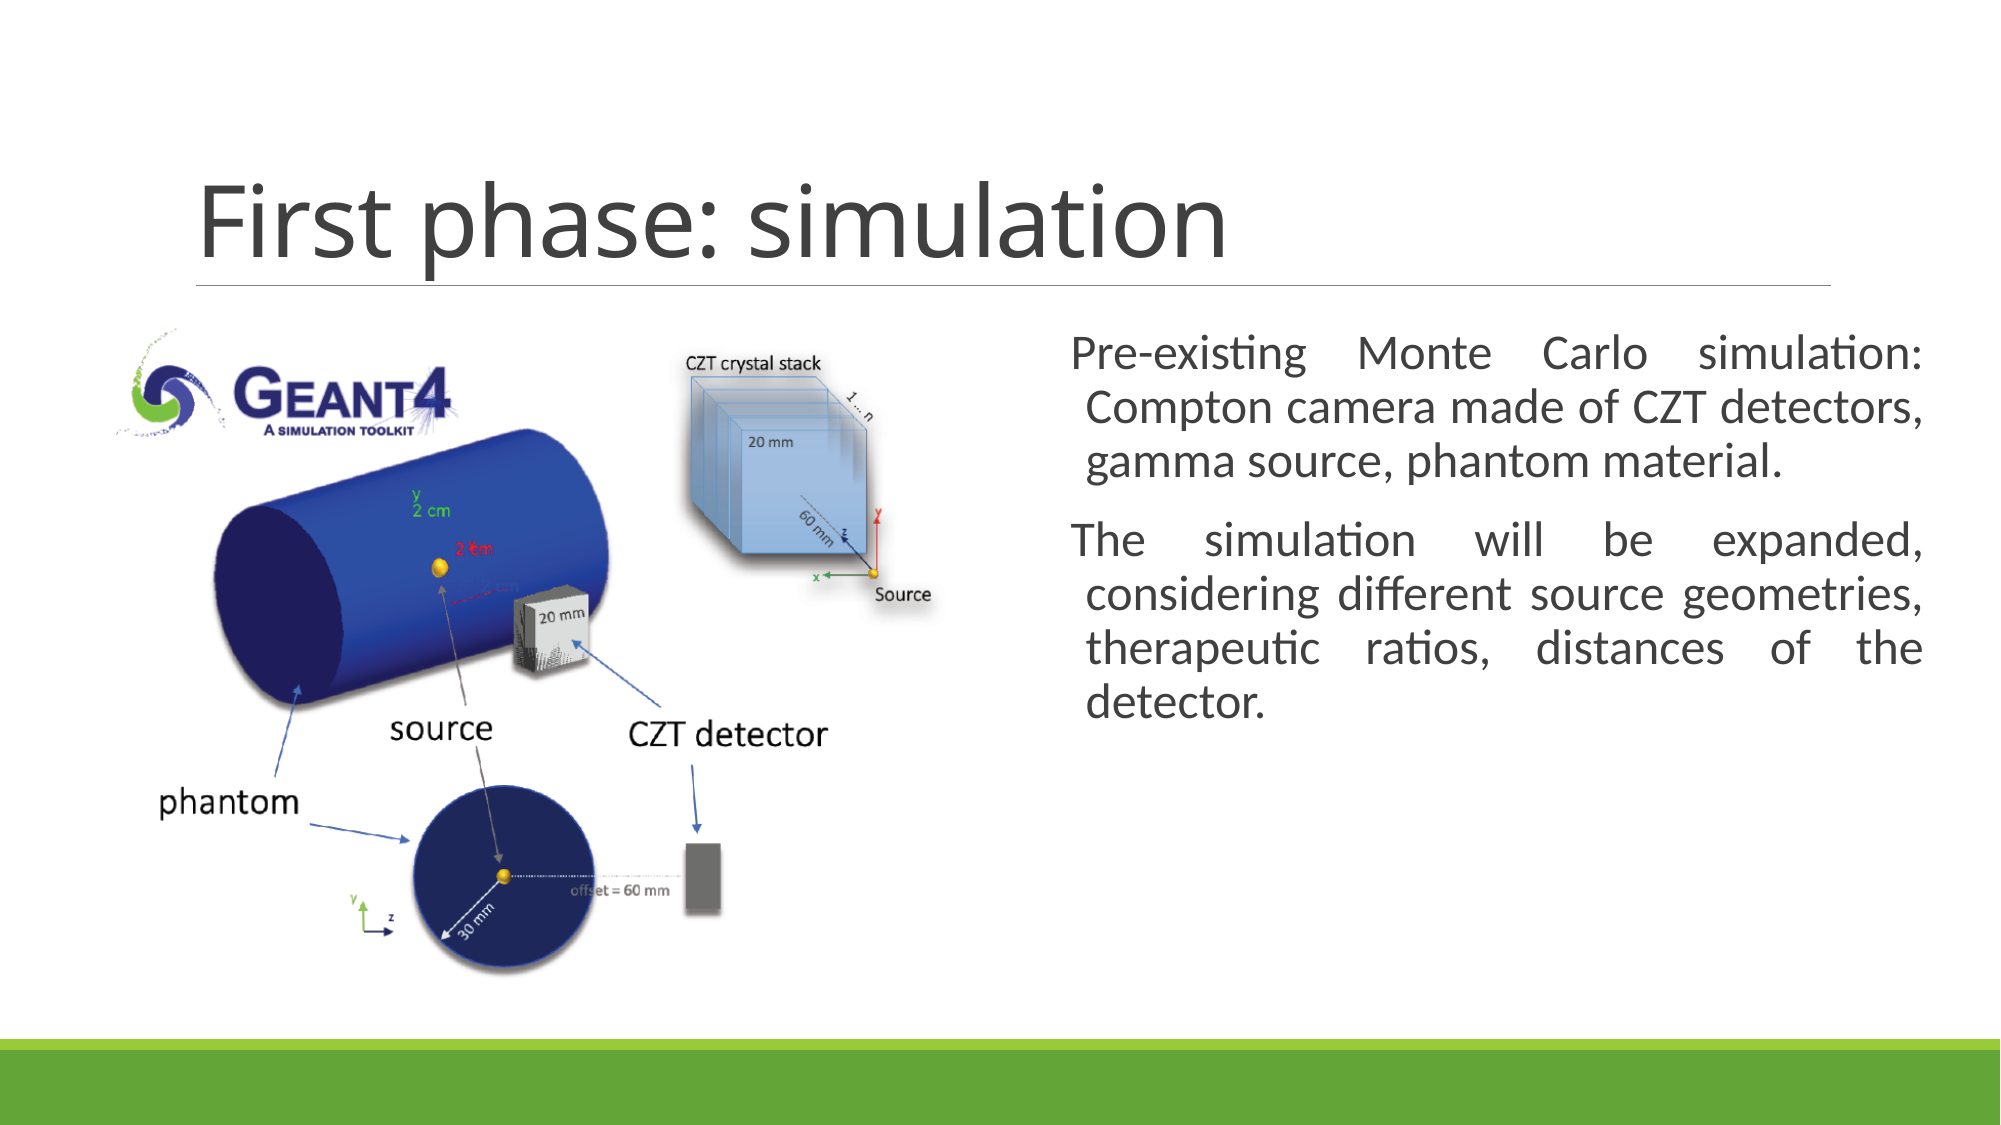

# First phase: simulation
Pre-existing Monte Carlo simulation: Compton camera made of CZT detectors, gamma source, phantom material.
The simulation will be expanded, considering different source geometries, therapeutic ratios, distances of the detector.